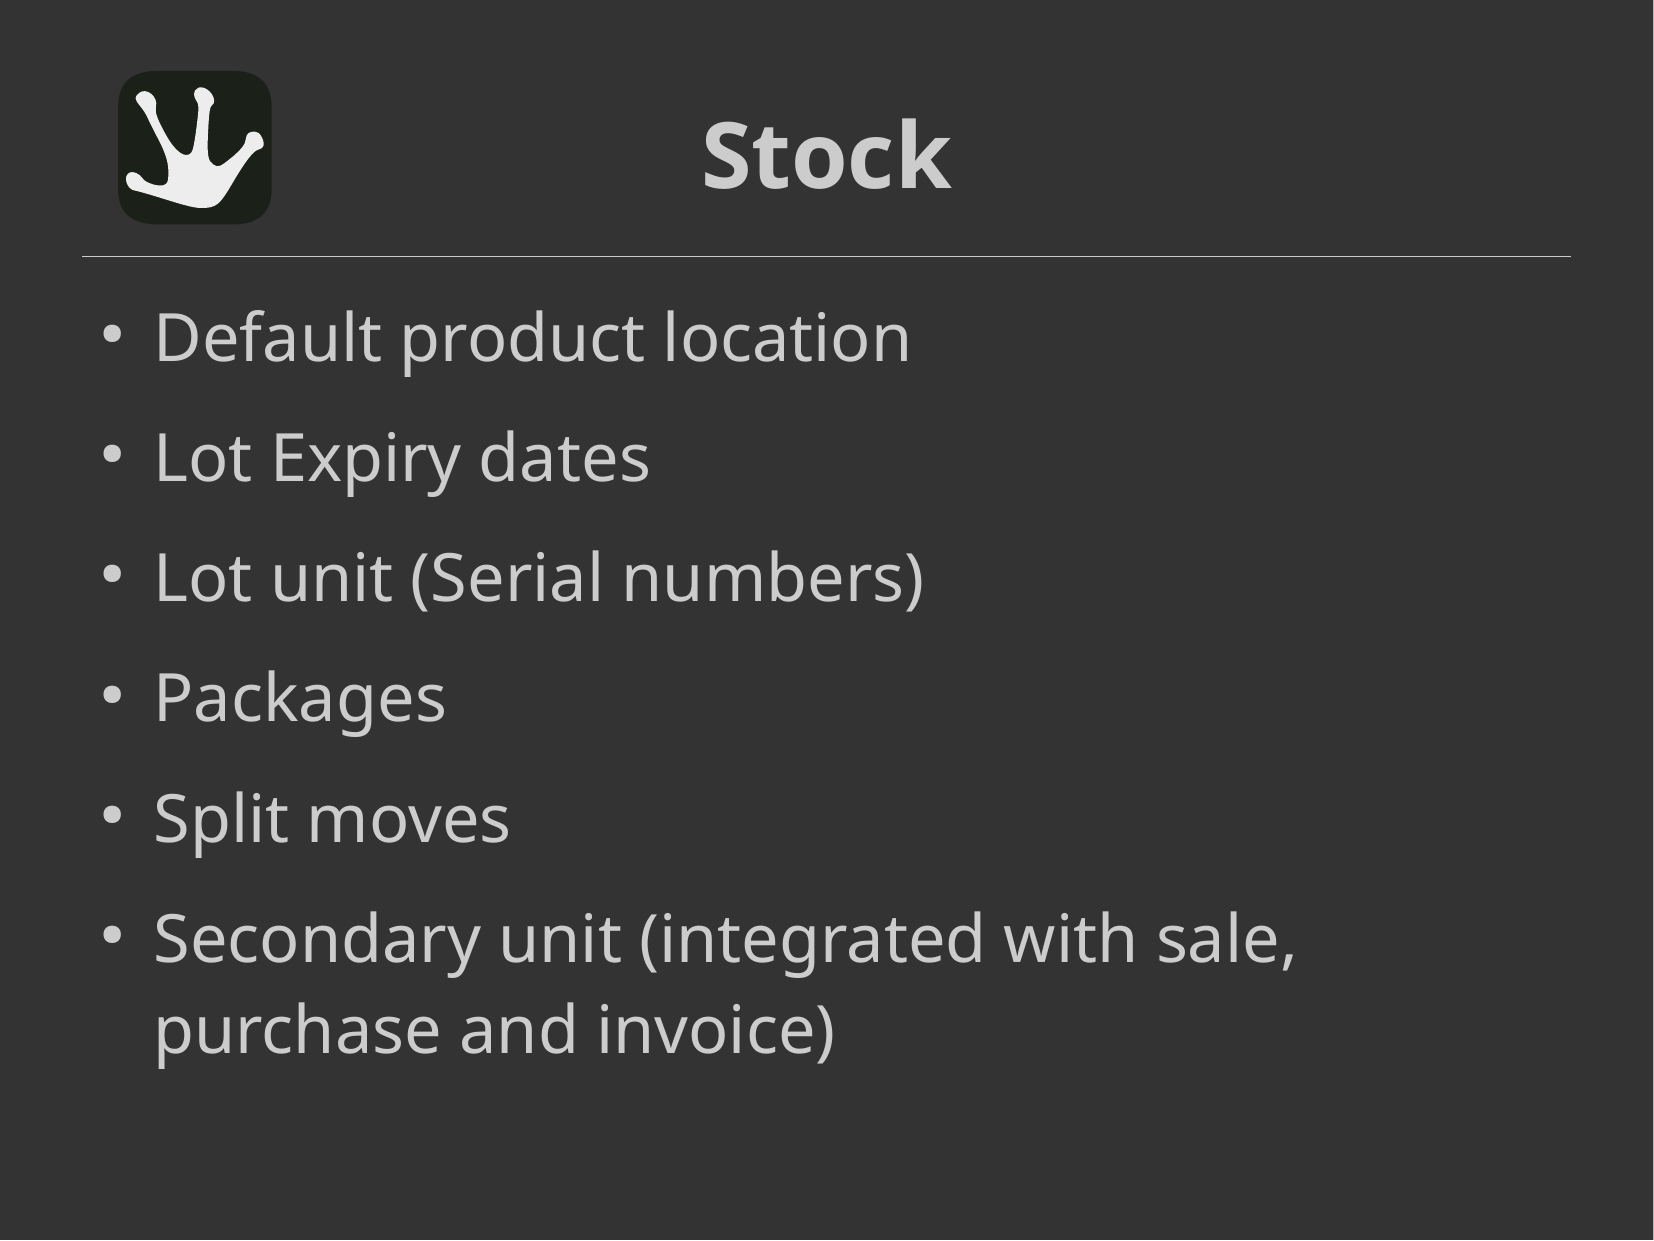

# Stock
Default product location
Lot Expiry dates
Lot unit (Serial numbers)
Packages
Split moves
Secondary unit (integrated with sale, purchase and invoice)